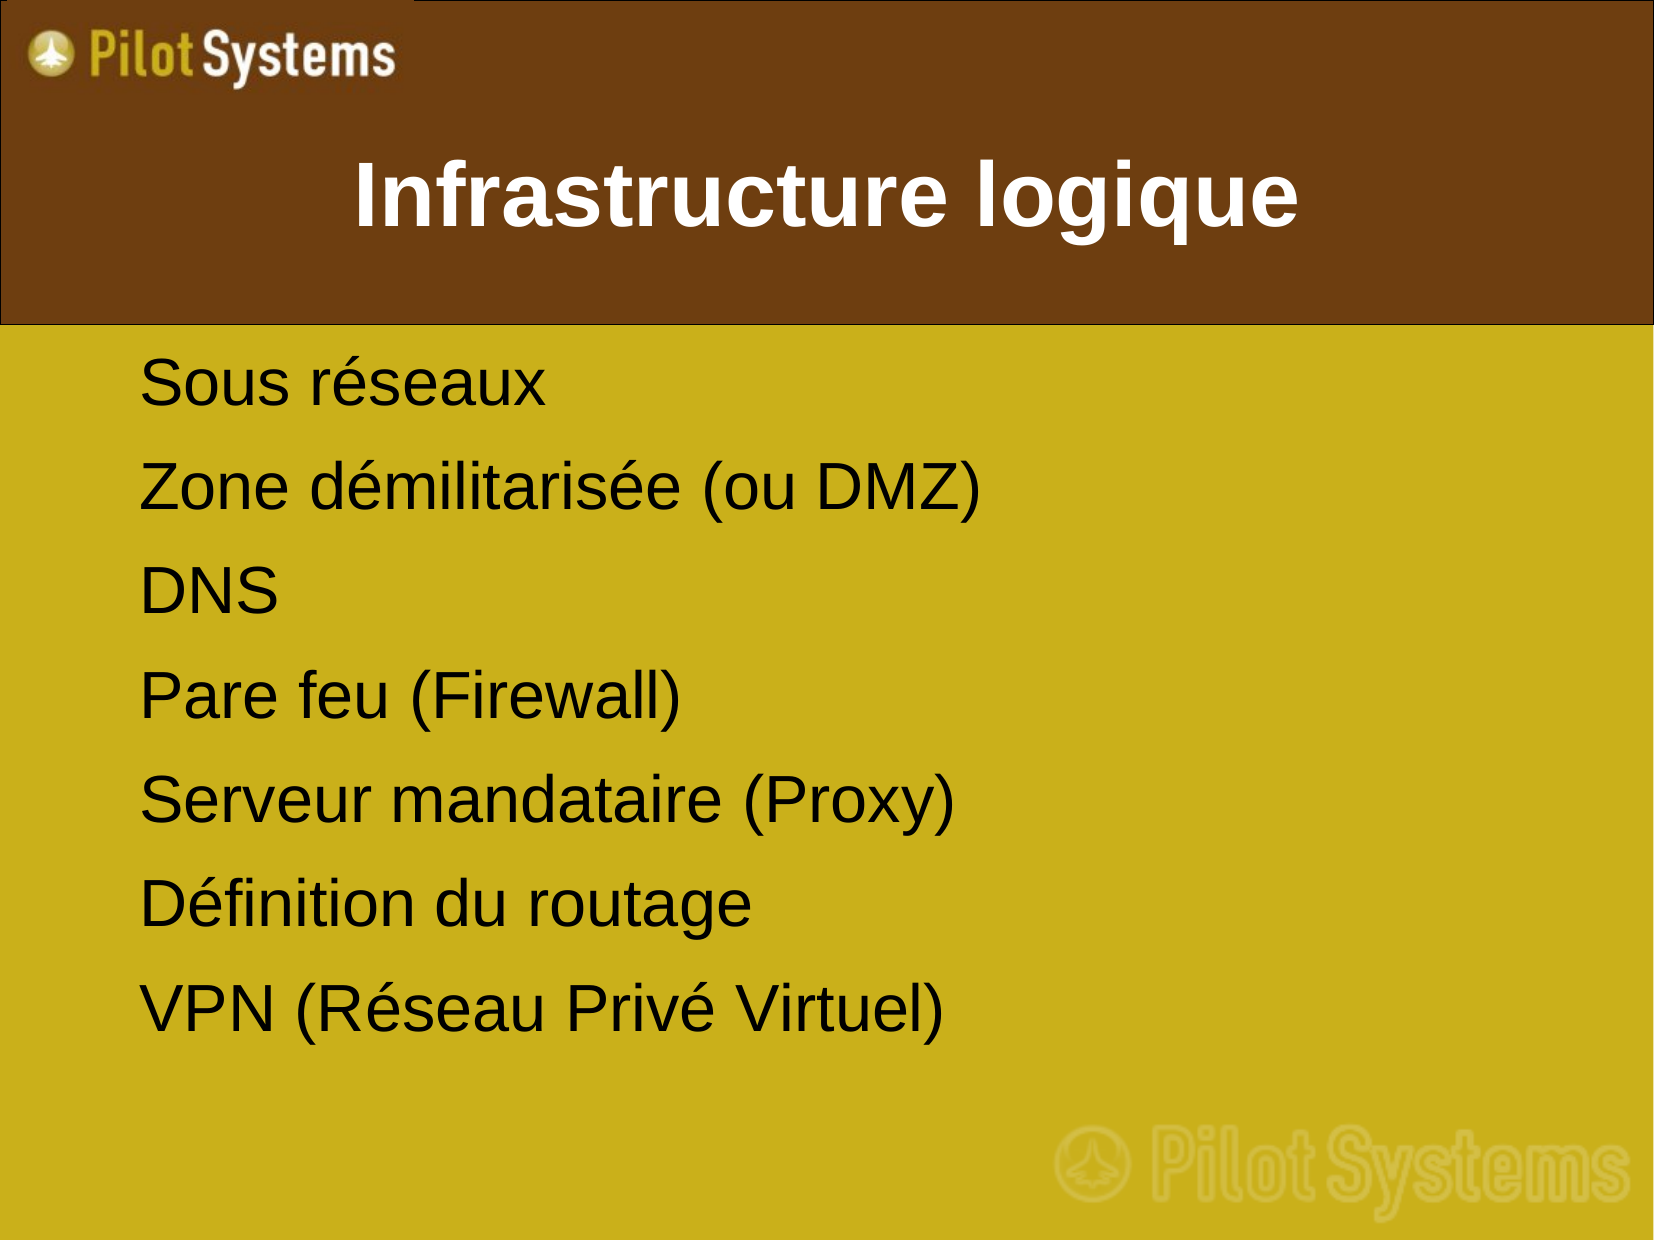

# Infrastructure logique
Sous réseaux
Zone démilitarisée (ou DMZ)
DNS
Pare feu (Firewall)
Serveur mandataire (Proxy)
Définition du routage
VPN (Réseau Privé Virtuel)